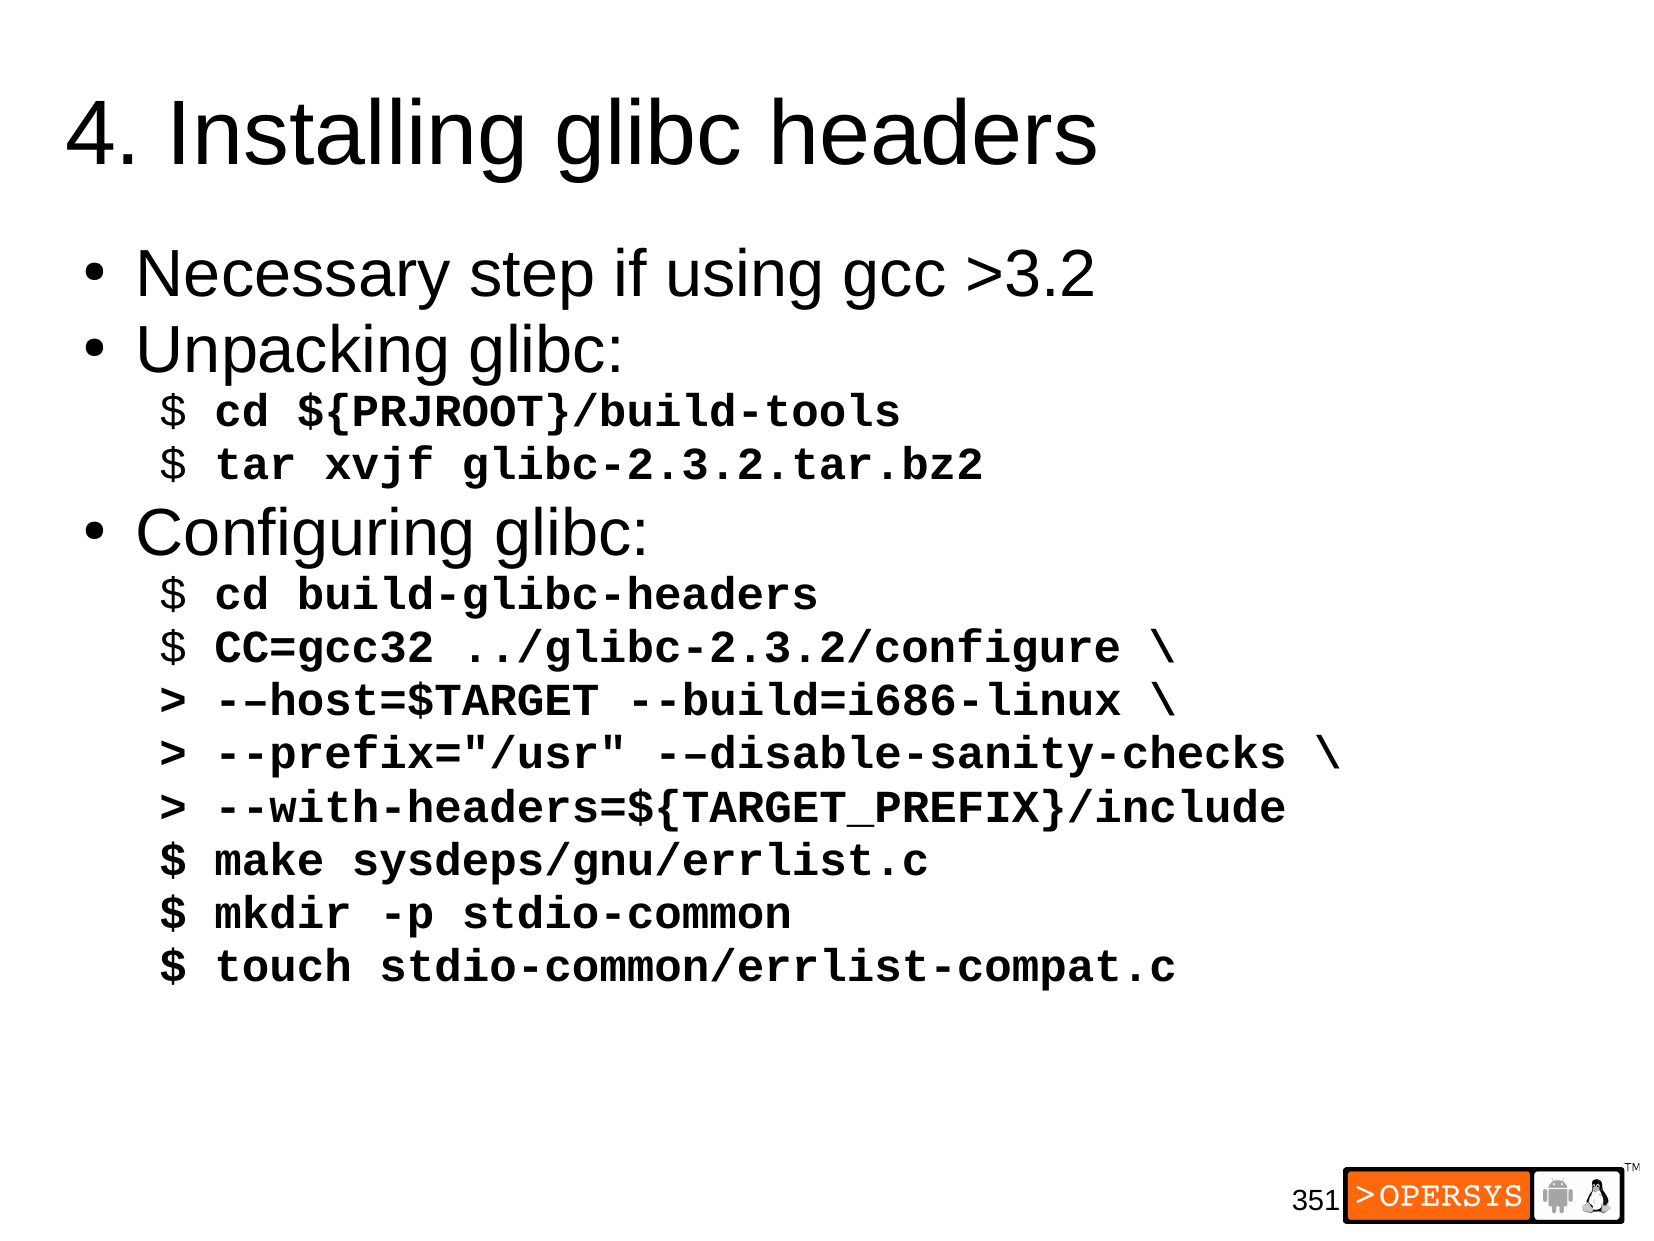

# 4. Installing glibc headers
Necessary step if using gcc >3.2
Unpacking glibc:
$ cd ${PRJROOT}/build-tools
$ tar xvjf glibc-2.3.2.tar.bz2
Configuring glibc:
$ cd build-glibc-headers
$ CC=gcc32 ../glibc-2.3.2/configure \
> -–host=$TARGET --build=i686-linux \
> --prefix="/usr" -–disable-sanity-checks \
> --with-headers=${TARGET_PREFIX}/include
$ make sysdeps/gnu/errlist.c
$ mkdir -p stdio-common
$ touch stdio-common/errlist-compat.c